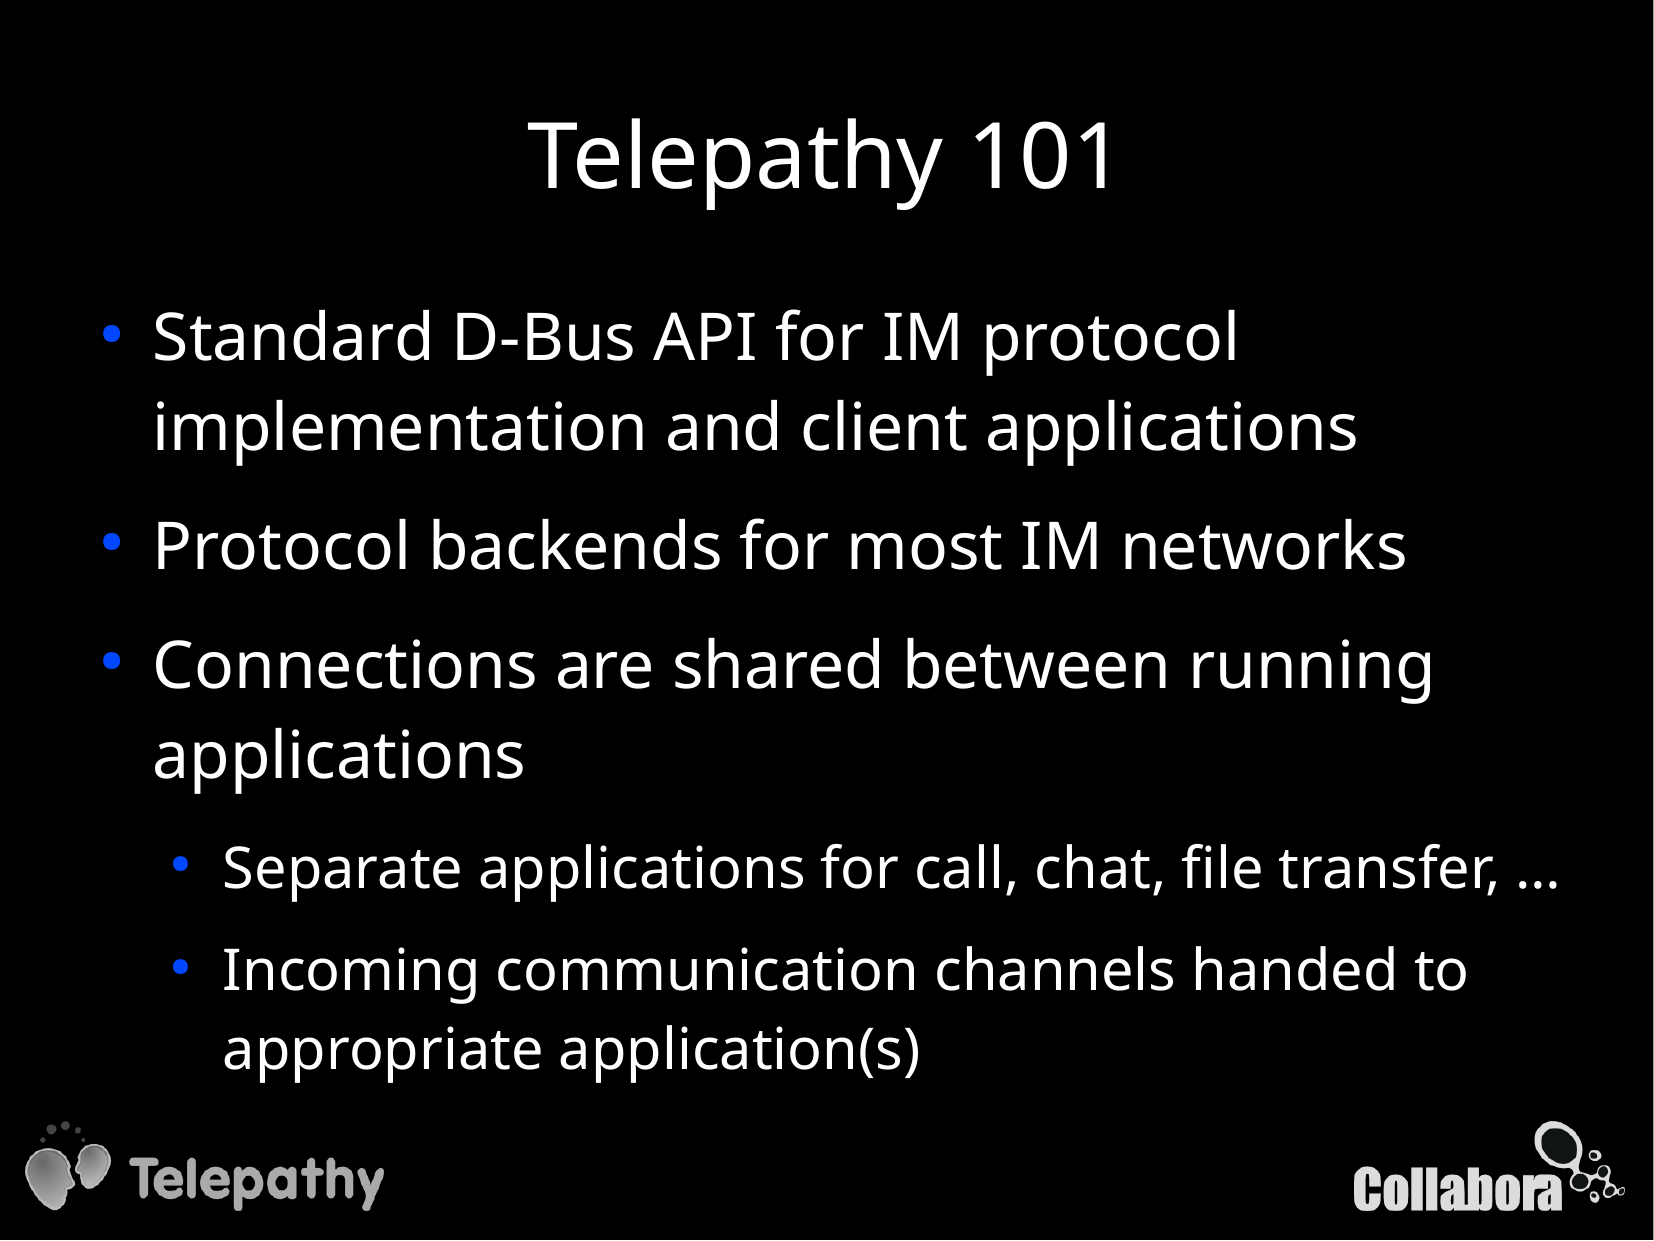

# Telepathy 101
Standard D-Bus API for IM protocol implementation and client applications
Protocol backends for most IM networks
Connections are shared between running applications
Separate applications for call, chat, file transfer, …
Incoming communication channels handed to appropriate application(s)